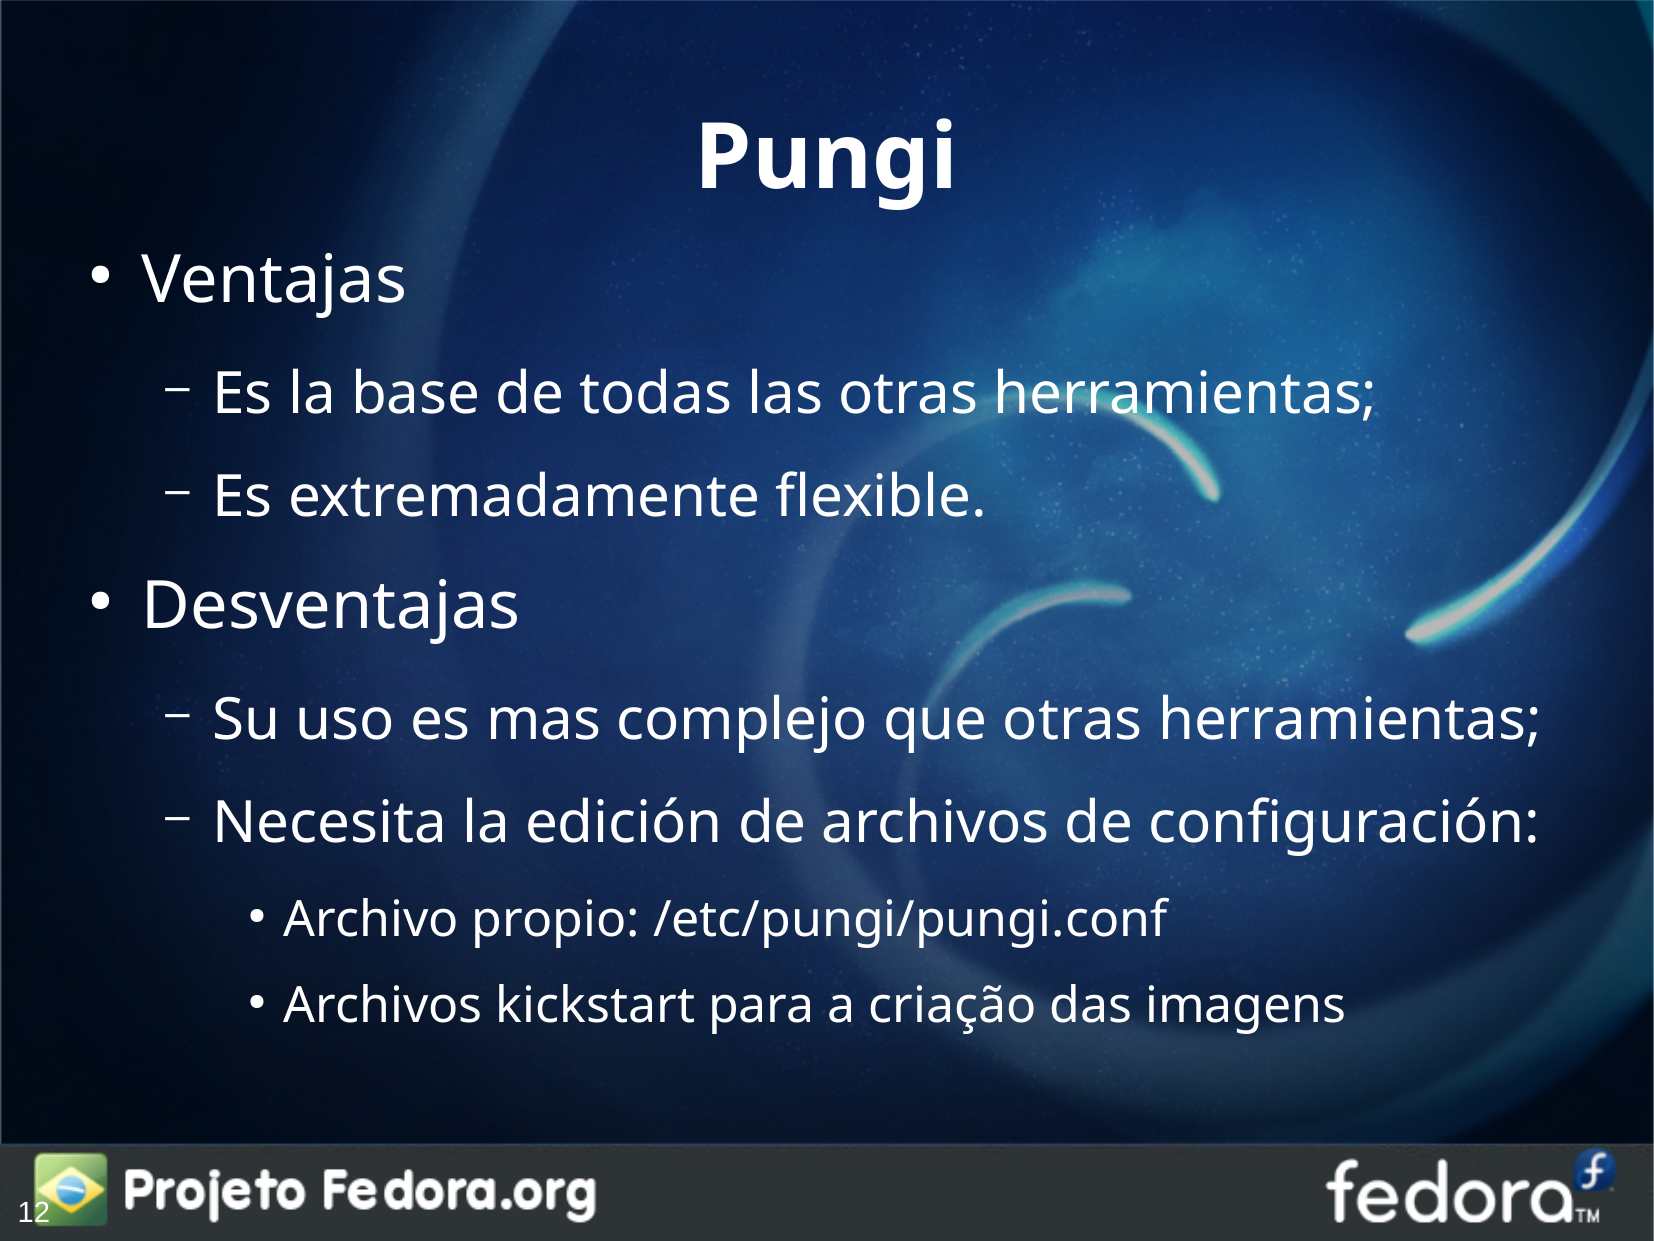

# Pungi
Ventajas
Es la base de todas las otras herramientas;
Es extremadamente flexible.
Desventajas
Su uso es mas complejo que otras herramientas;
Necesita la edición de archivos de configuración:
Archivo propio: /etc/pungi/pungi.conf
Archivos kickstart para a criação das imagens
12